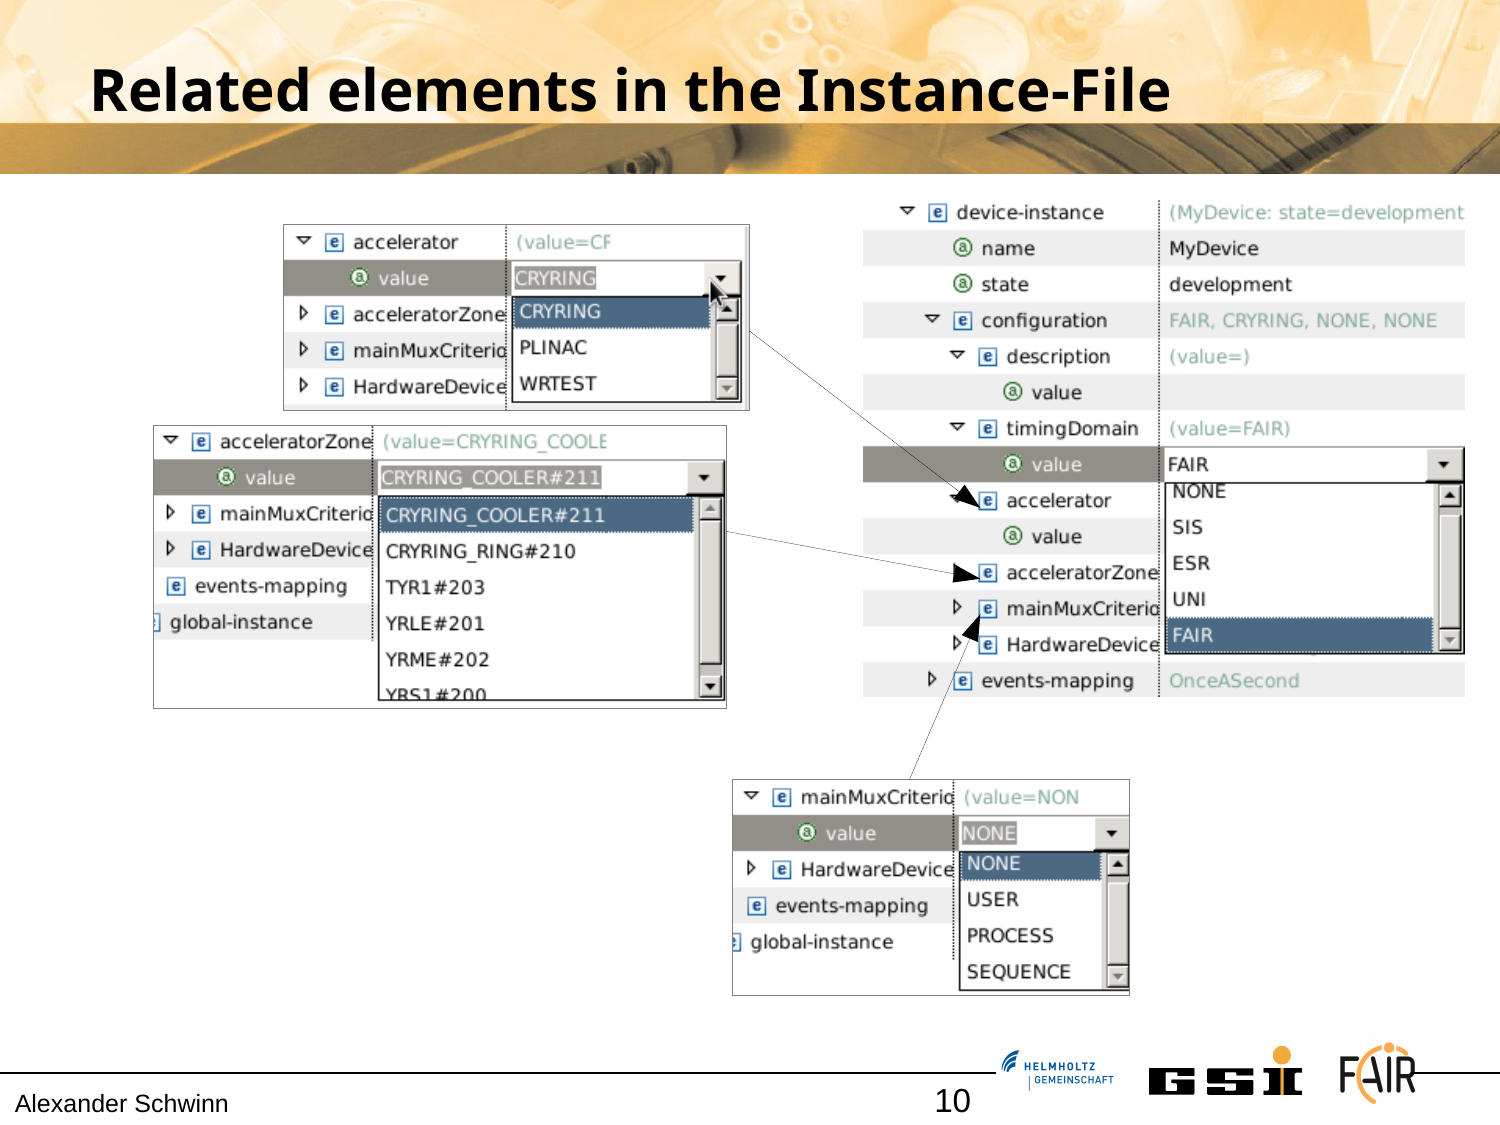

# Related elements in the Instance-File
10